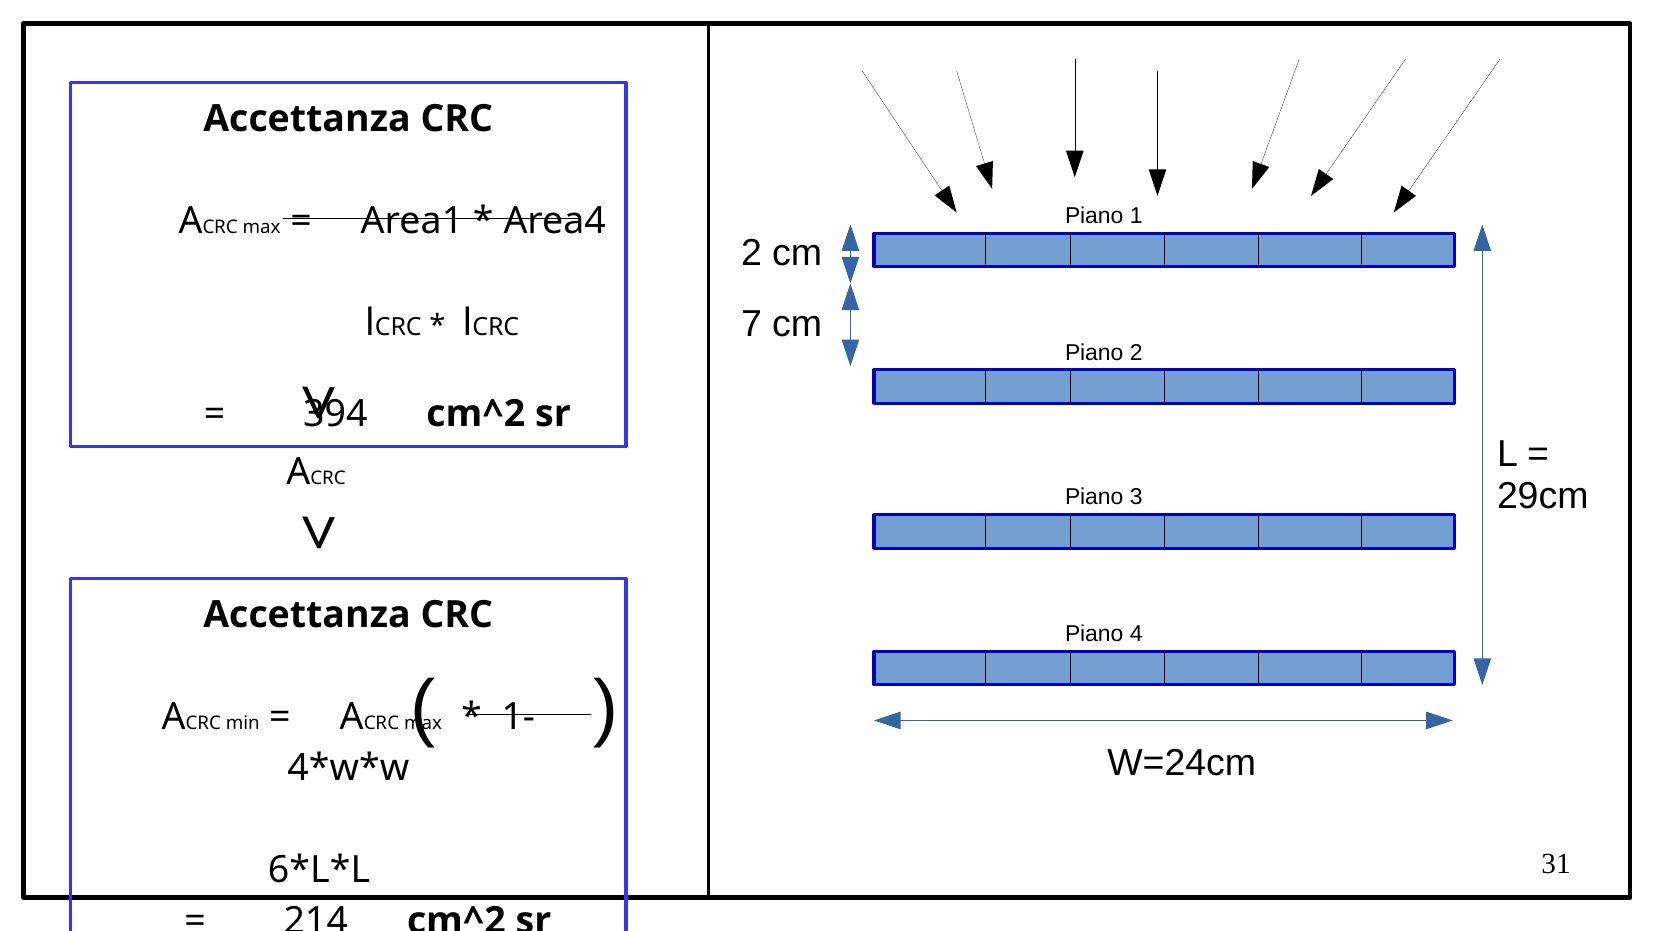

Accettanza CRC
 ACRC max = Area1 * Area4
 lCRC * lCRC
 = 394 cm^2 sr
Piano 1
2 cm
7 cm
Piano 2
<
L = 29cm
ACRC
<
Piano 3
Accettanza CRC
 ACRC min = ACRC max * 1- 4*w*w
 6*L*L
 = 214 cm^2 sr
Piano 4
(
)
W=24cm
31